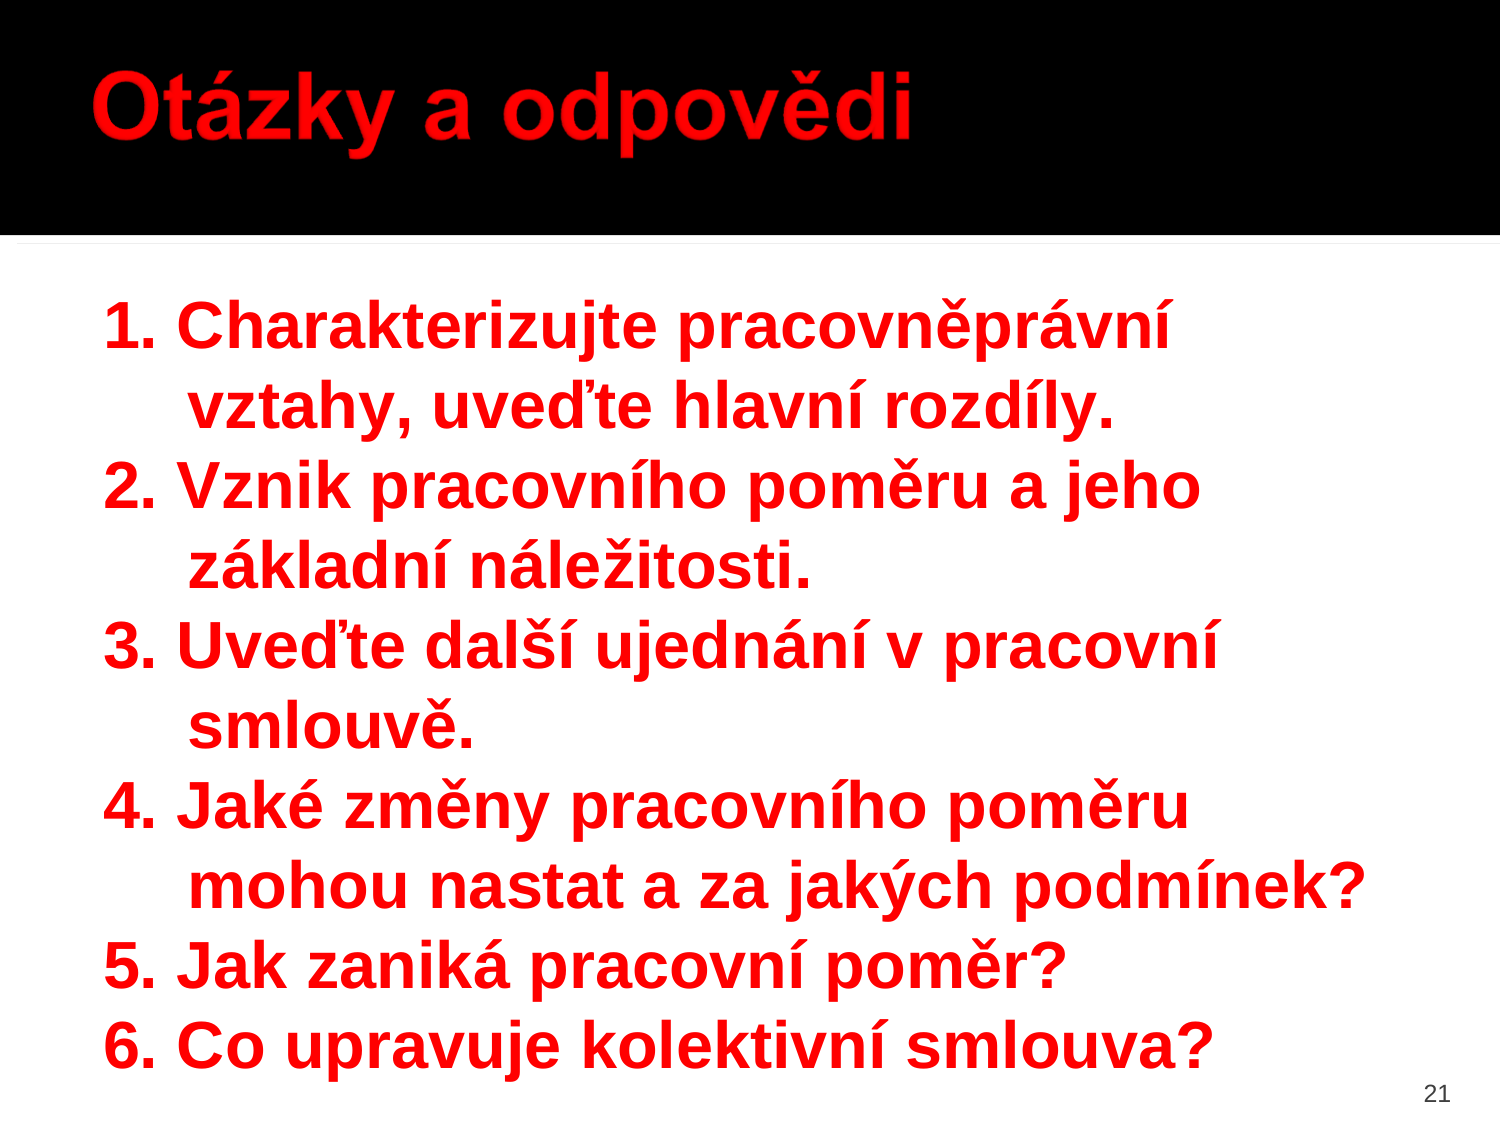

# 1. Charakterizujte pracovněprávní vztahy, uveďte hlavní rozdíly.
2. Vznik pracovního poměru a jeho základní náležitosti.
3. Uveďte další ujednání v pracovní smlouvě.
4. Jaké změny pracovního poměru mohou nastat a za jakých podmínek?
5. Jak zaniká pracovní poměr?
6. Co upravuje kolektivní smlouva?